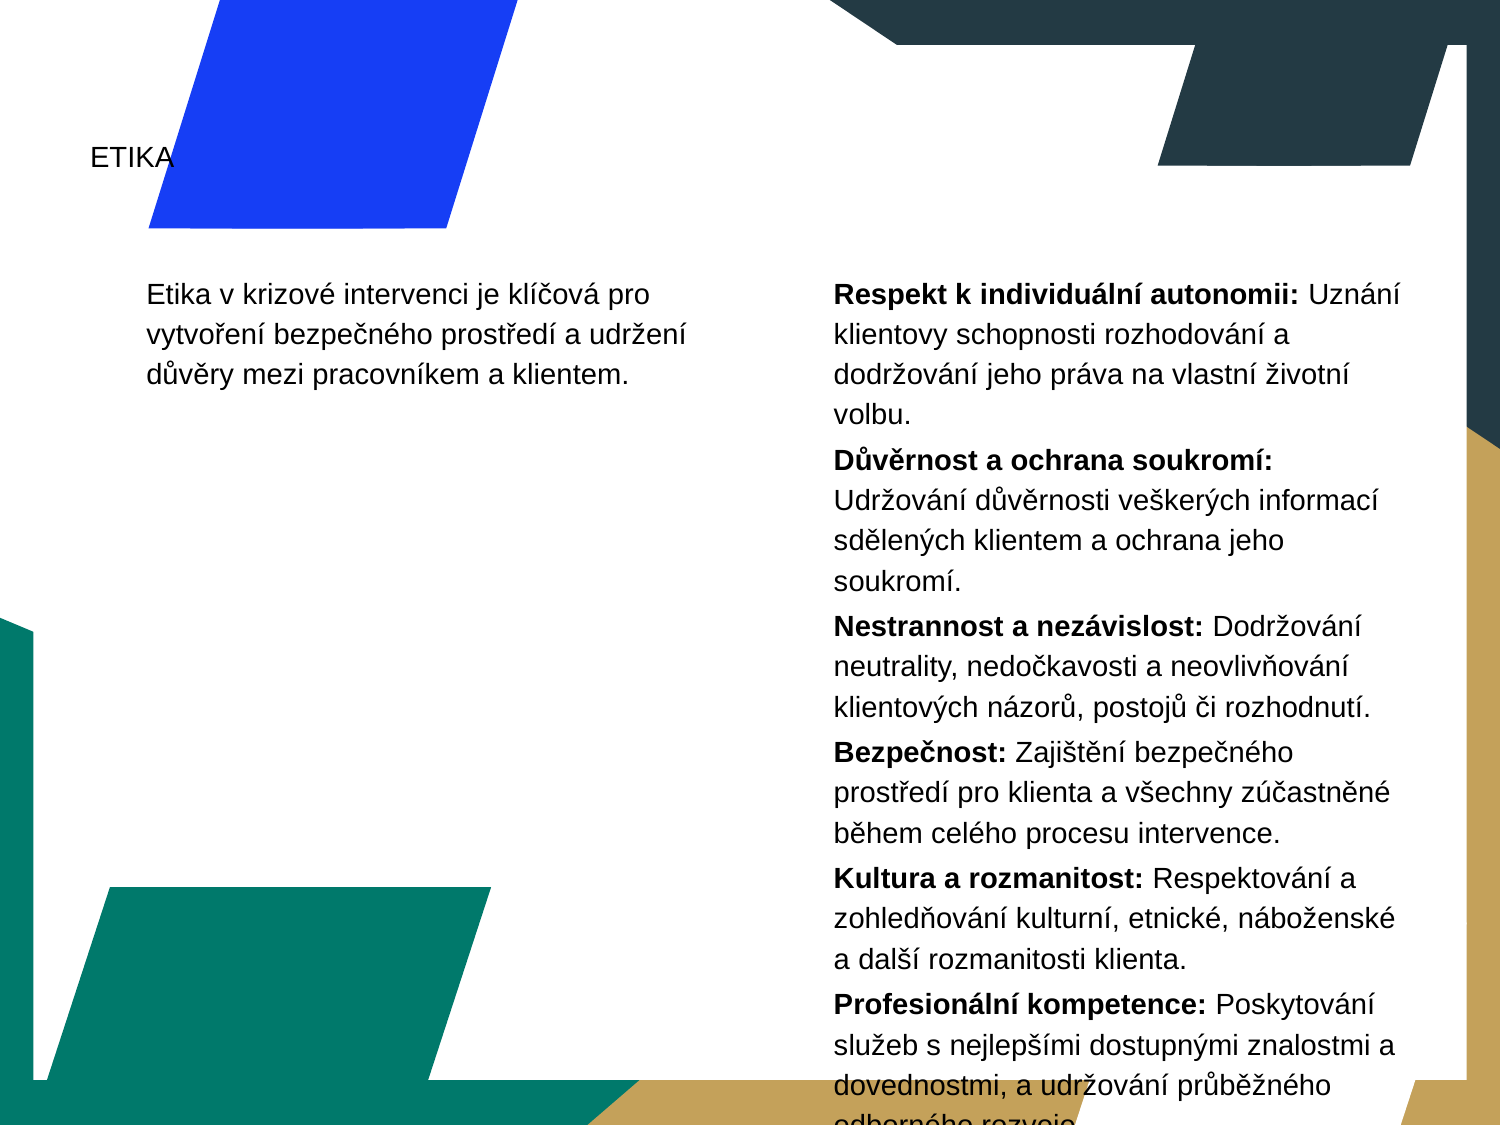

# ETIKA
Etika v krizové intervenci je klíčová pro vytvoření bezpečného prostředí a udržení důvěry mezi pracovníkem a klientem.
Respekt k individuální autonomii: Uznání klientovy schopnosti rozhodování a dodržování jeho práva na vlastní životní volbu.
Důvěrnost a ochrana soukromí: Udržování důvěrnosti veškerých informací sdělených klientem a ochrana jeho soukromí.
Nestrannost a nezávislost: Dodržování neutrality, nedočkavosti a neovlivňování klientových názorů, postojů či rozhodnutí.
Bezpečnost: Zajištění bezpečného prostředí pro klienta a všechny zúčastněné během celého procesu intervence.
Kultura a rozmanitost: Respektování a zohledňování kulturní, etnické, náboženské a další rozmanitosti klienta.
Profesionální kompetence: Poskytování služeb s nejlepšími dostupnými znalostmi a dovednostmi, a udržování průběžného odborného rozvoje.
Integrita a etické chování: Jednání s integritou, upřímností a férovostí, dodržování etických norem a standardů profese.
Závazek k péči: Poskytování klientovi adekvátní péče, podpory a pomoci v souladu s jeho potřebami a zájmy.